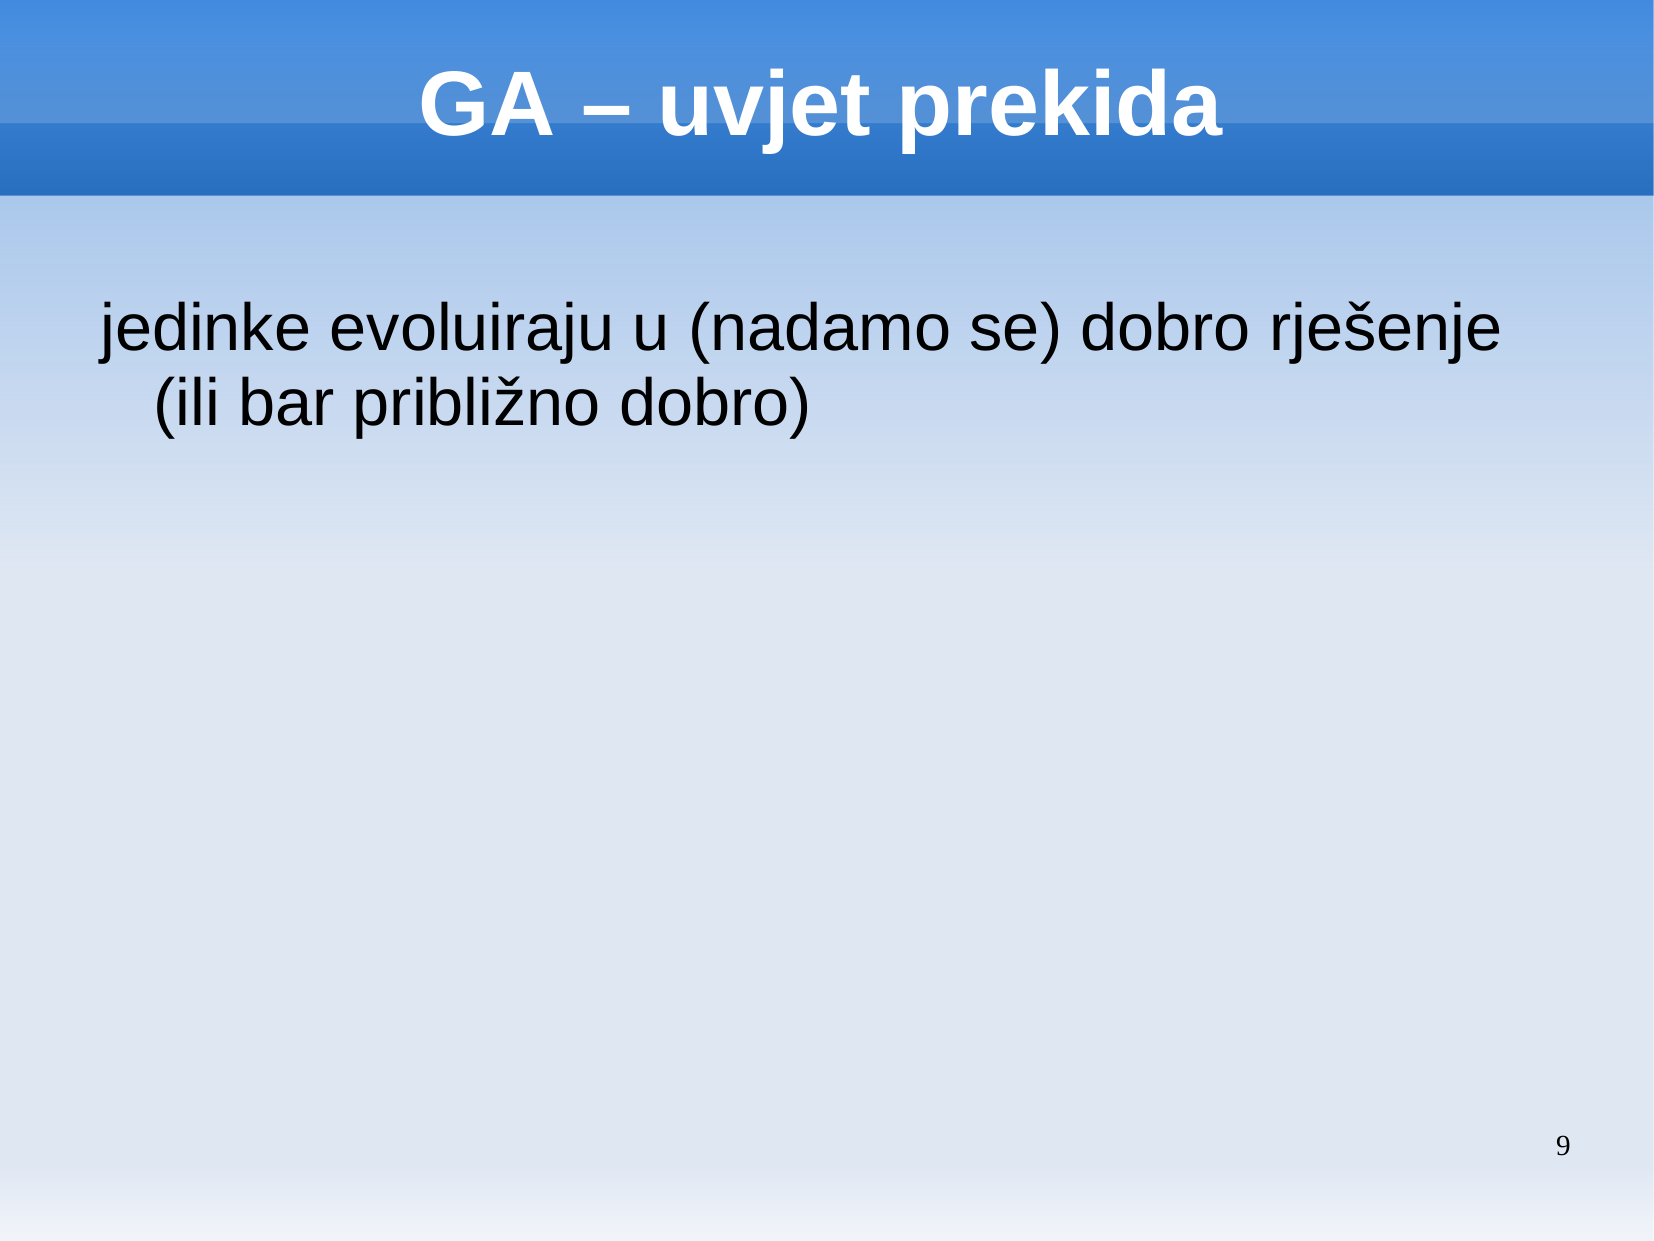

# GA – uvjet prekida
jedinke evoluiraju u (nadamo se) dobro rješenje (ili bar približno dobro)
9